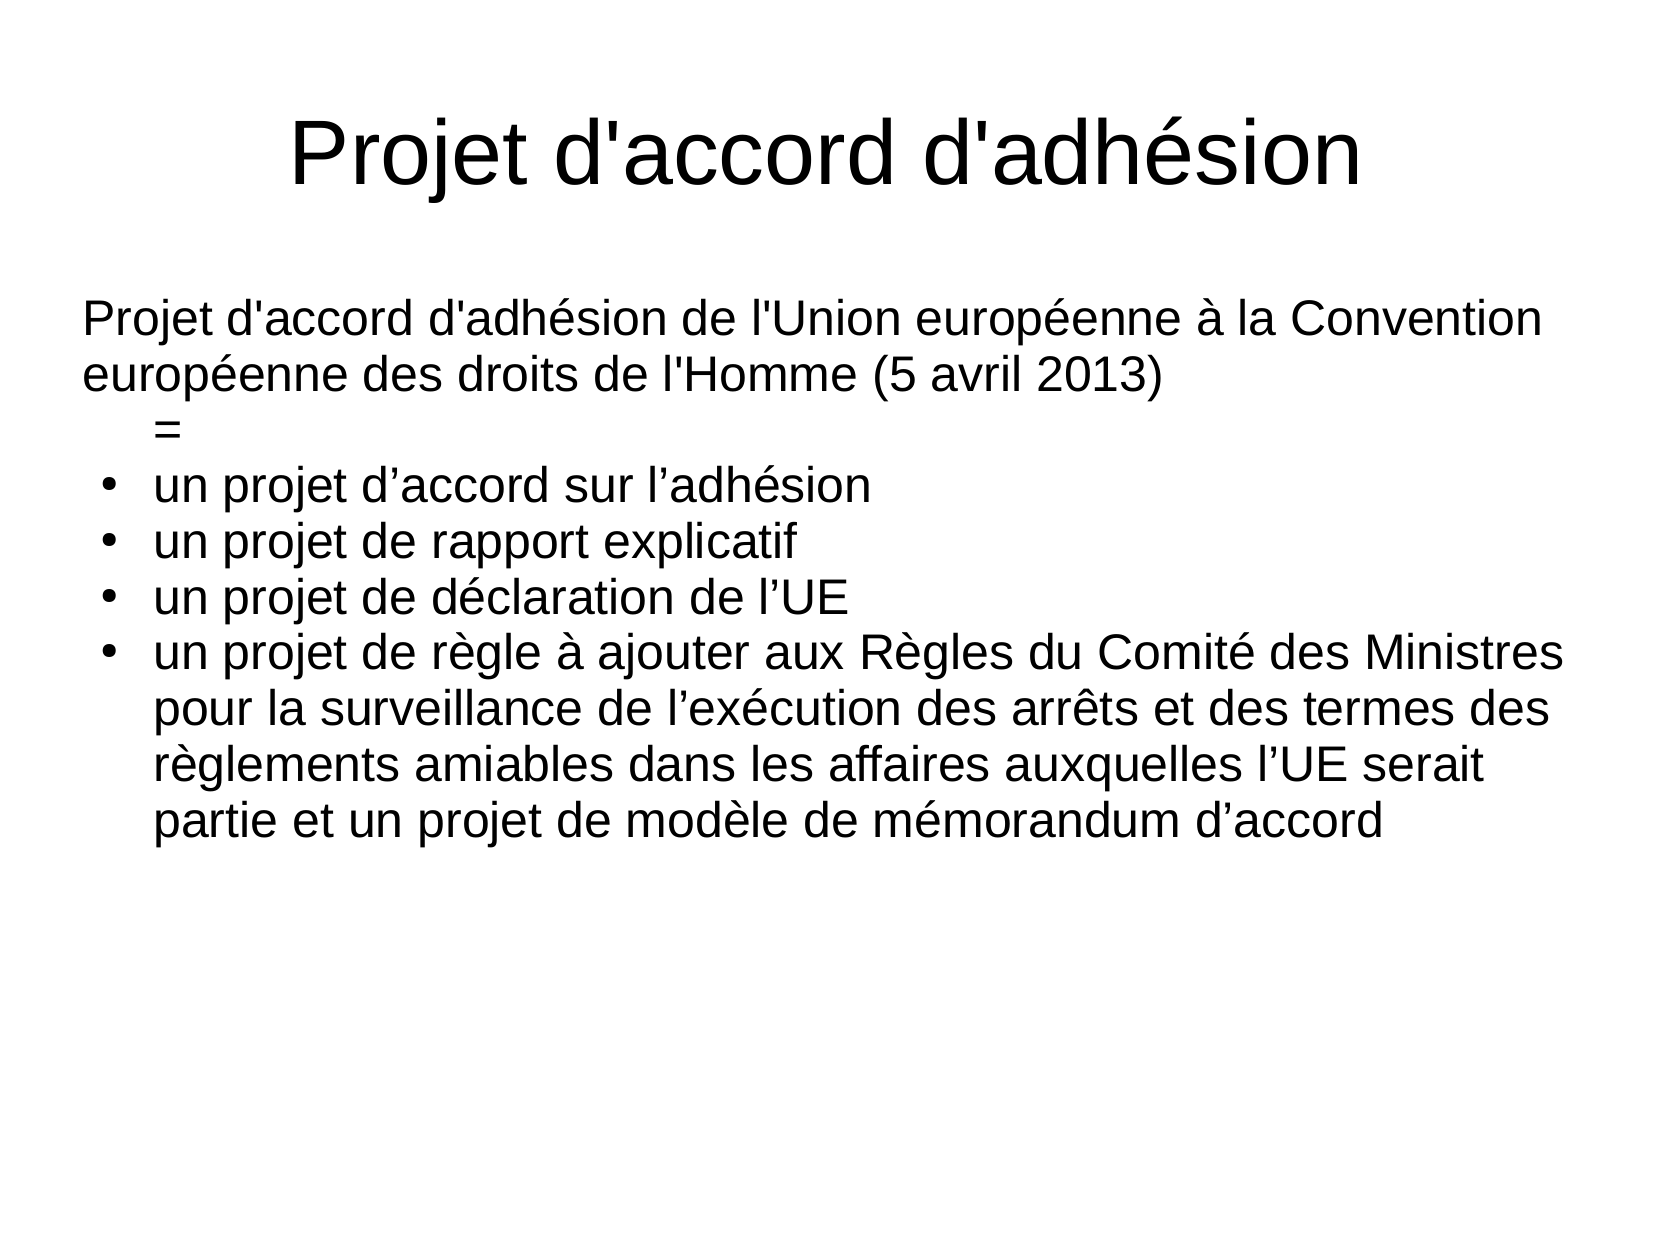

# Projet d'accord d'adhésion
Projet d'accord d'adhésion de l'Union européenne à la Convention européenne des droits de l'Homme (5 avril 2013)
=
un projet d’accord sur l’adhésion
un projet de rapport explicatif
un projet de déclaration de l’UE
un projet de règle à ajouter aux Règles du Comité des Ministres pour la surveillance de l’exécution des arrêts et des termes des règlements amiables dans les affaires auxquelles l’UE serait partie et un projet de modèle de mémorandum d’accord